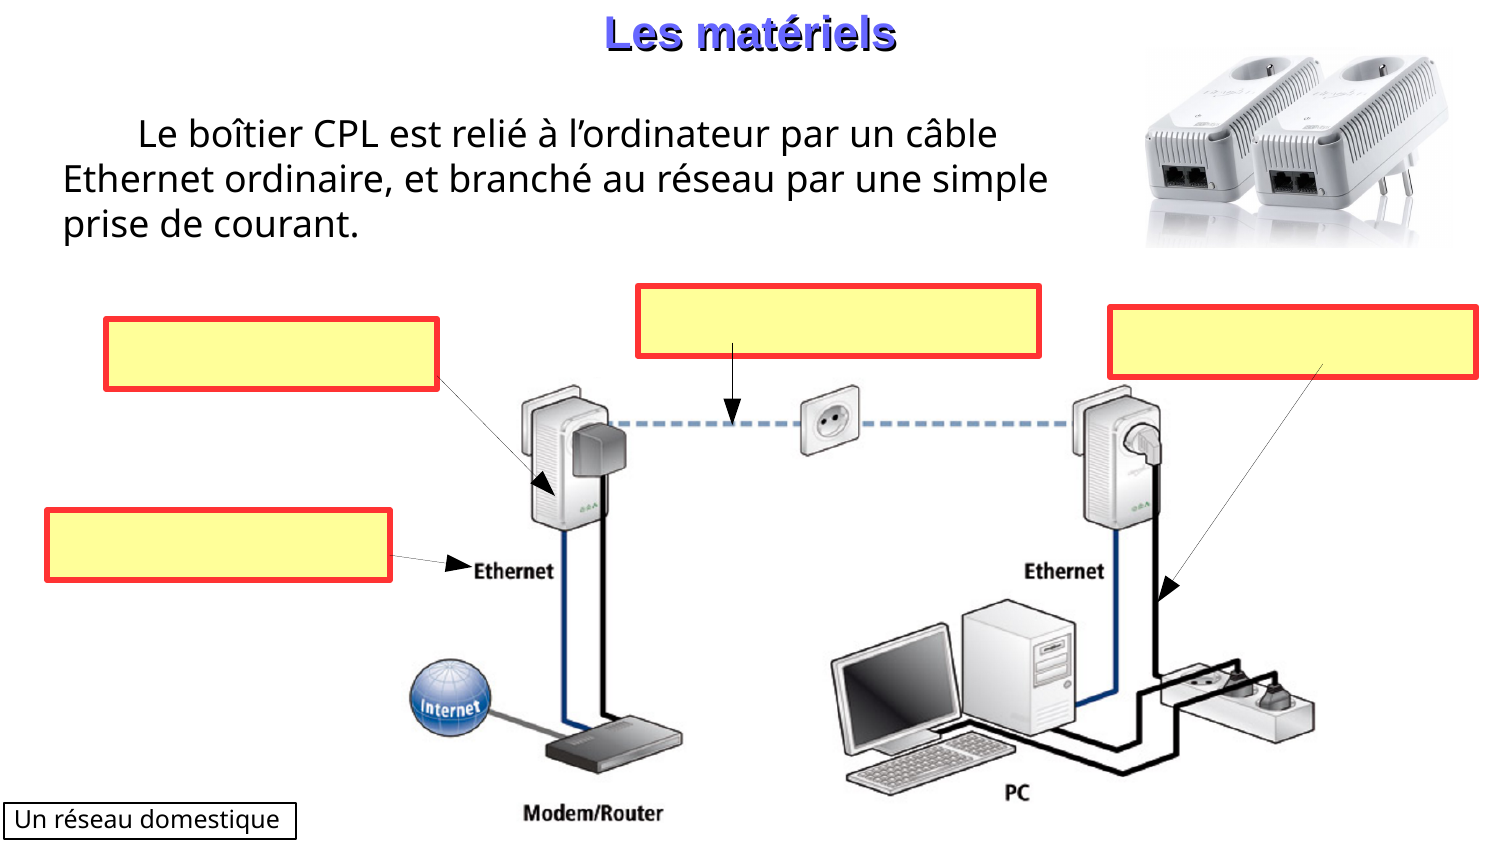

Les matériels
Le boîtier CPL est relié à l’ordinateur par un câble Ethernet ordinaire, et branché au réseau par une simple prise de courant.
Un réseau domestique